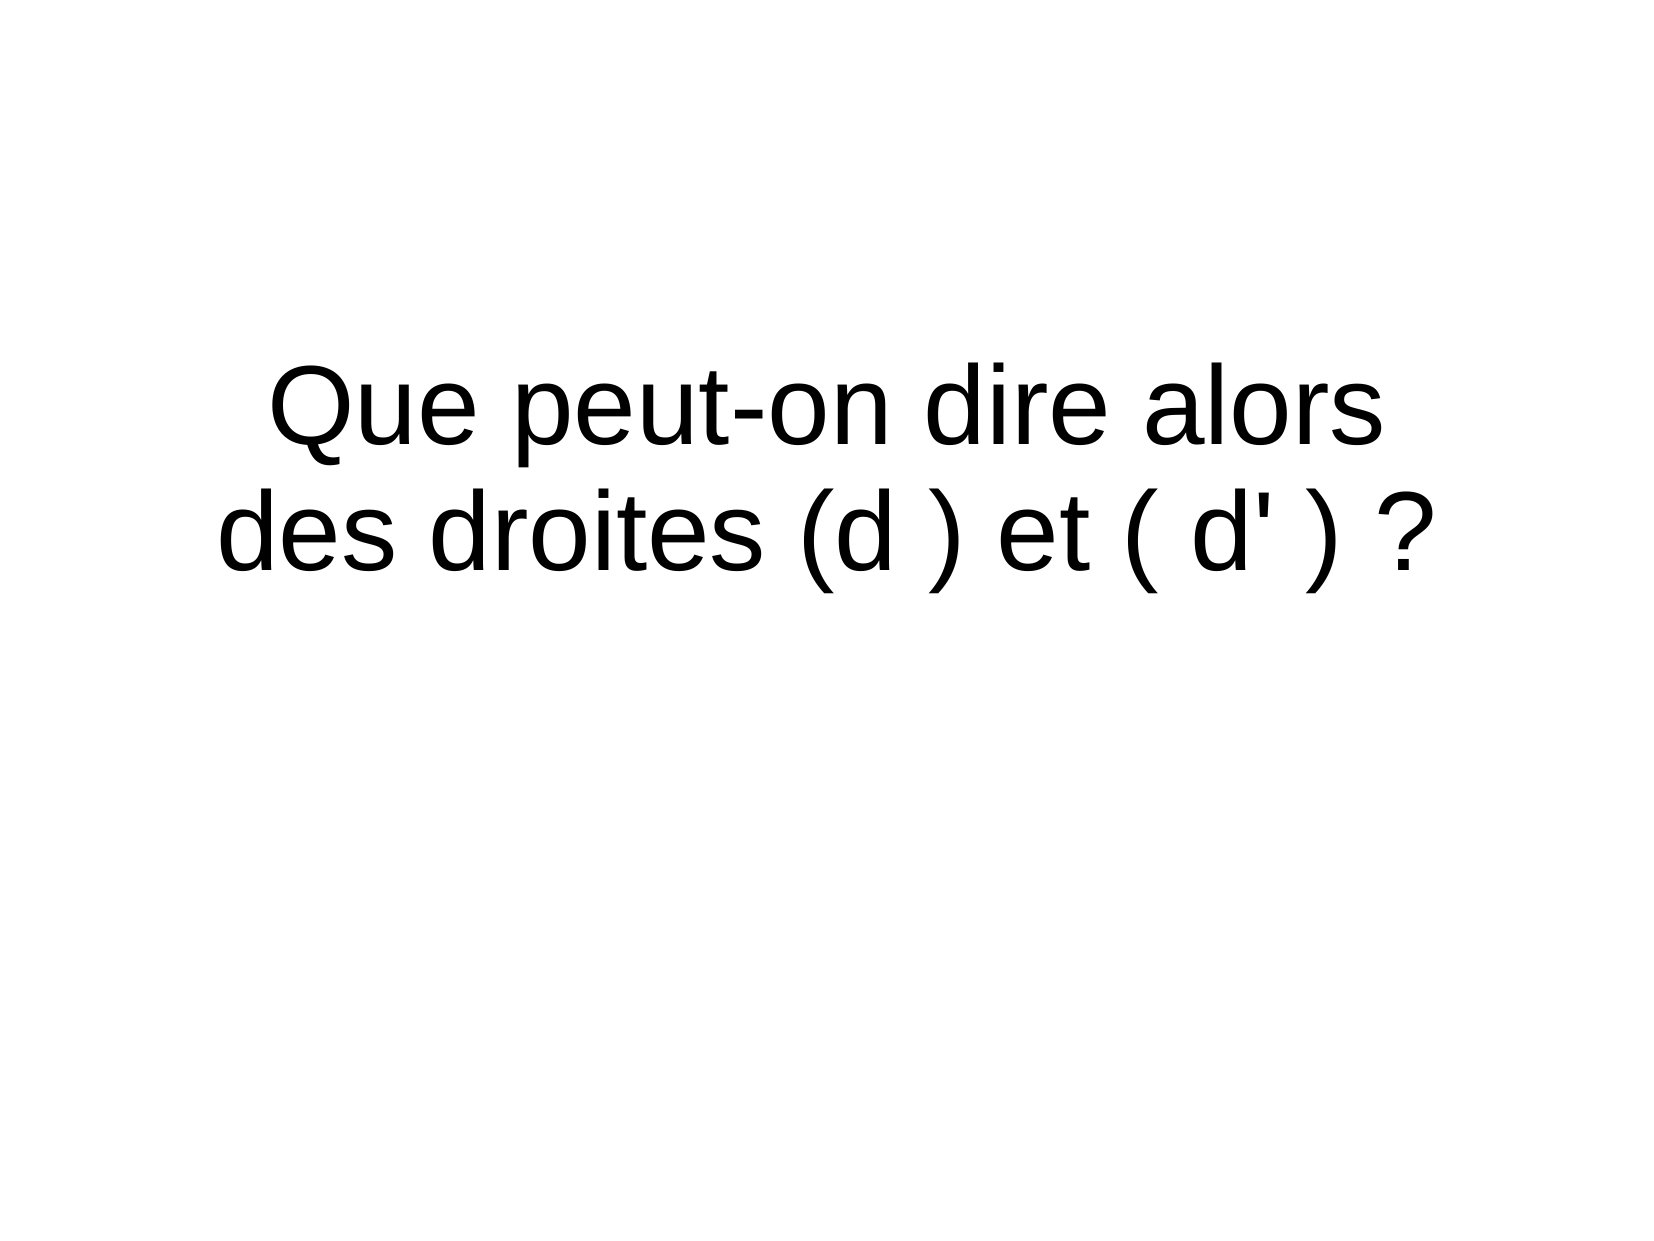

# Que peut-on dire alors
des droites (d ) et ( d' ) ?